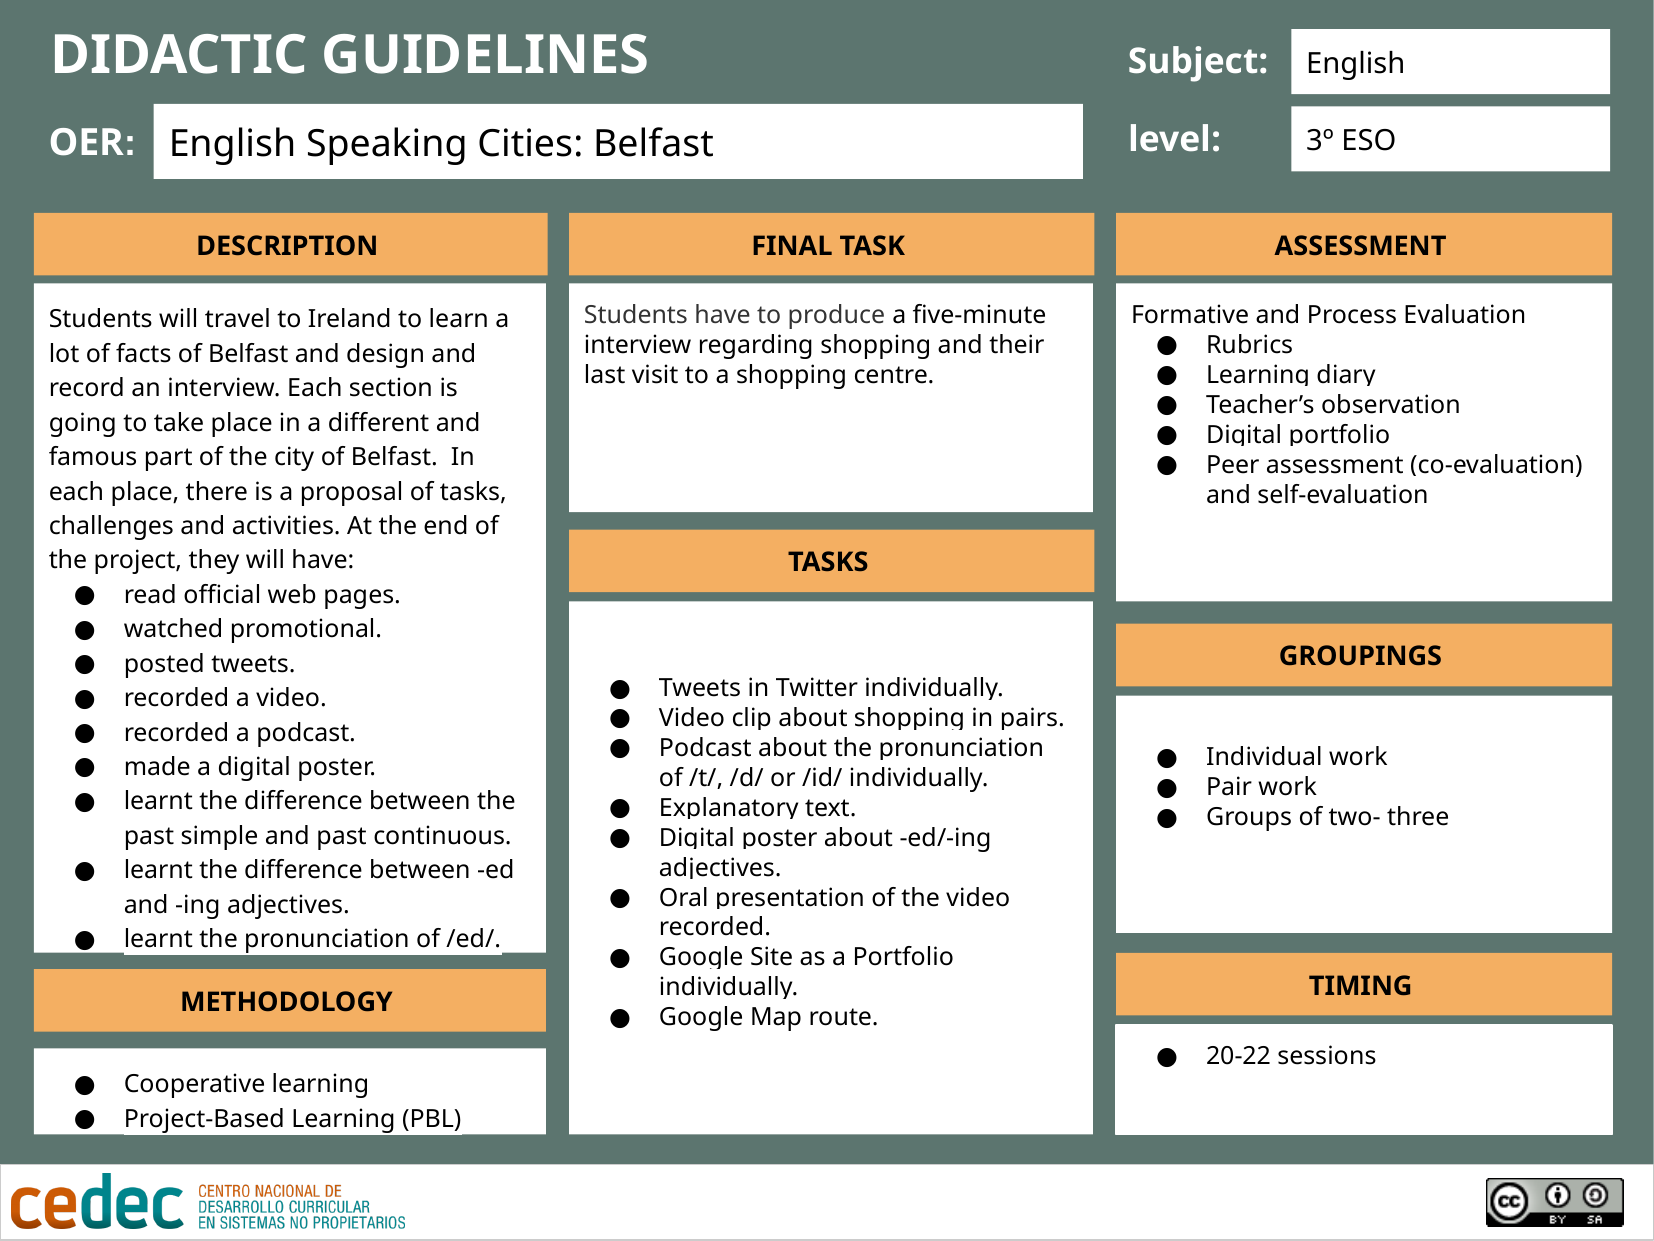

DIDACTIC GUIDELINES
English
Subject:
English Speaking Cities: Belfast
3º ESO
level:
OER:
DESCRIPTION
FINAL TASK
ASSESSMENT
Students will travel to Ireland to learn a lot of facts of Belfast and design and record an interview. Each section is going to take place in a different and famous part of the city of Belfast. In each place, there is a proposal of tasks, challenges and activities. At the end of the project, they will have:
read official web pages.
watched promotional.
posted tweets.
recorded a video.
recorded a podcast.
made a digital poster.
learnt the difference between the past simple and past continuous.
learnt the difference between -ed and -ing adjectives.
learnt the pronunciation of /ed/.
Students have to produce a five-minute interview regarding shopping and their last visit to a shopping centre.
Formative and Process Evaluation
Rubrics
Learning diary
Teacher’s observation
Digital portfolio
Peer assessment (co-evaluation) and self-evaluation
TASKS
Tweets in Twitter individually.
Video clip about shopping in pairs.
Podcast about the pronunciation of /t/, /d/ or /id/ individually.
Explanatory text.
Digital poster about -ed/-ing adjectives.
Oral presentation of the video recorded.
Google Site as a Portfolio individually.
Google Map route.
GROUPINGS
Individual work
Pair work
Groups of two- three
TIMING
METHODOLOGY
20-22 sessions
Cooperative learning
Project-Based Learning (PBL)